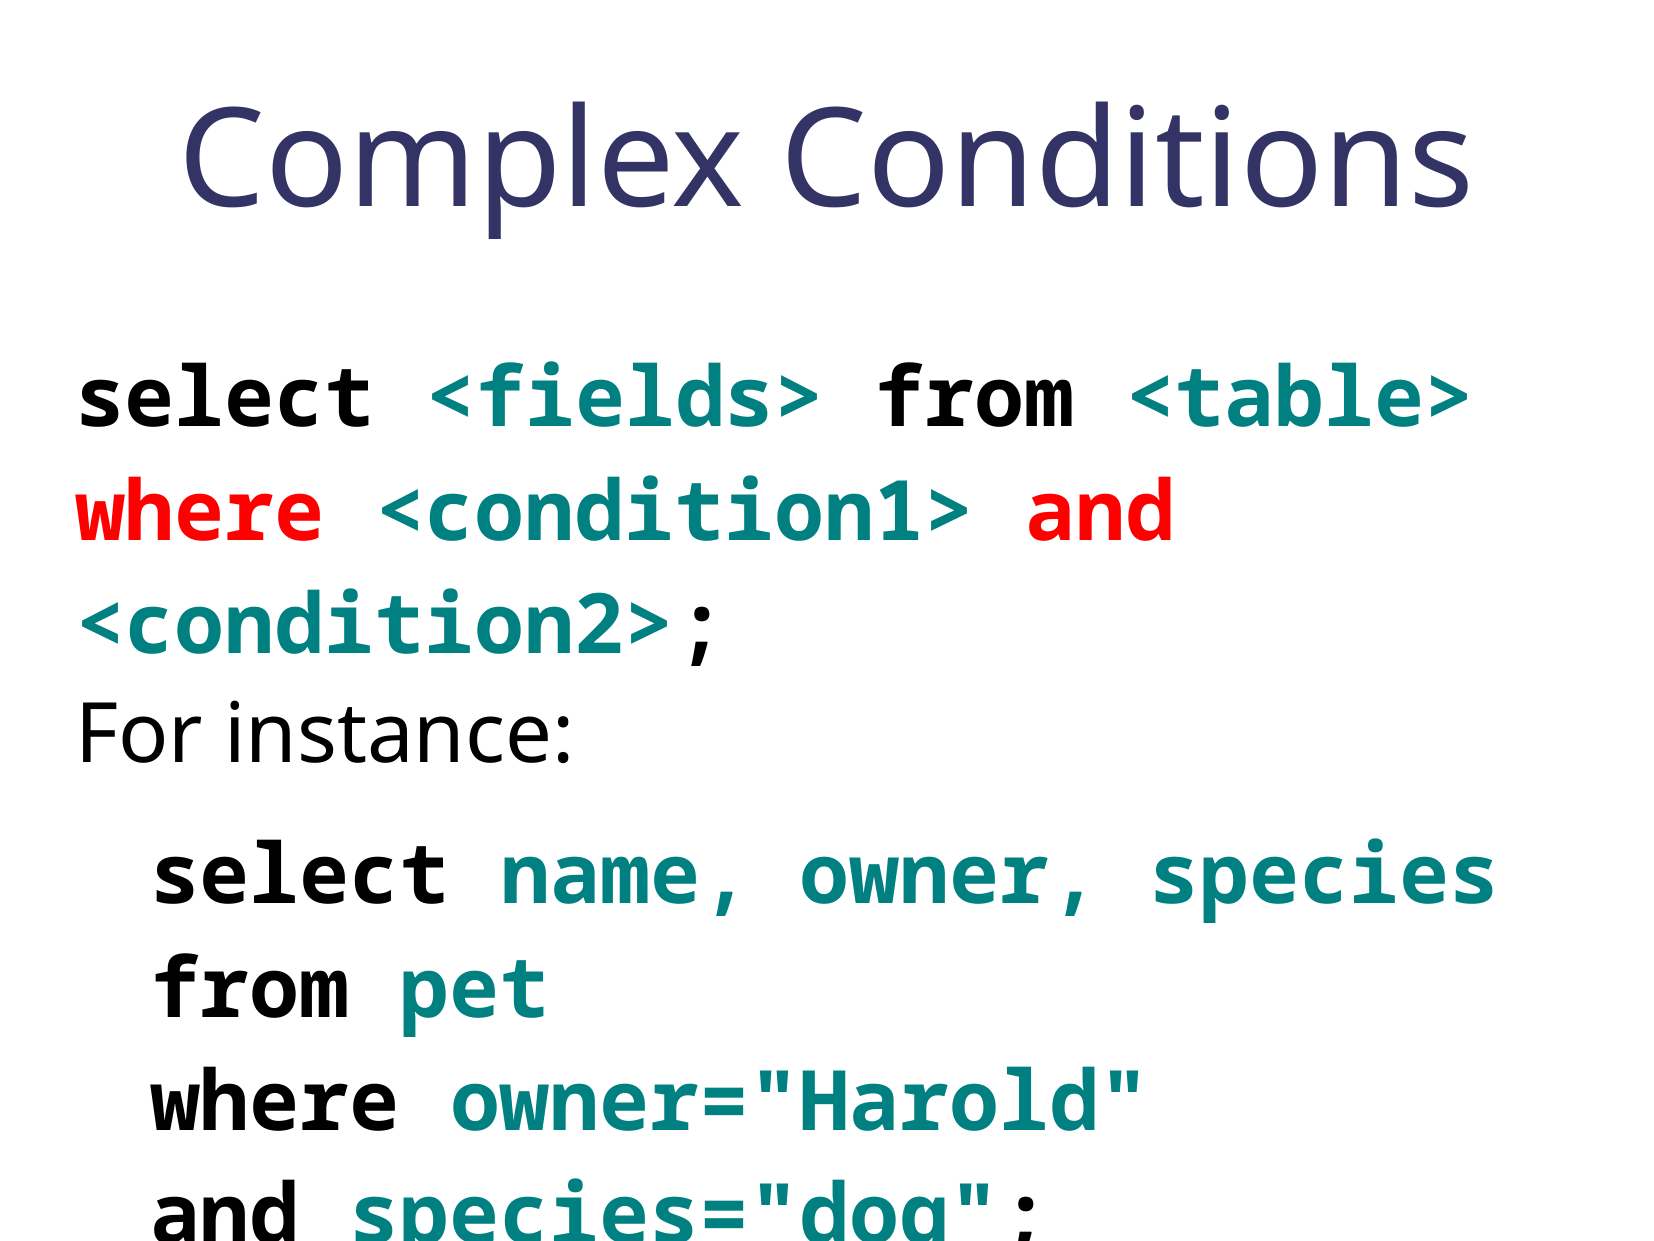

# Complex Conditions
select <fields> from <table>
where <condition1> and <condition2>;
For instance:
select name, owner, species from pet
where owner="Harold"
and species="dog";